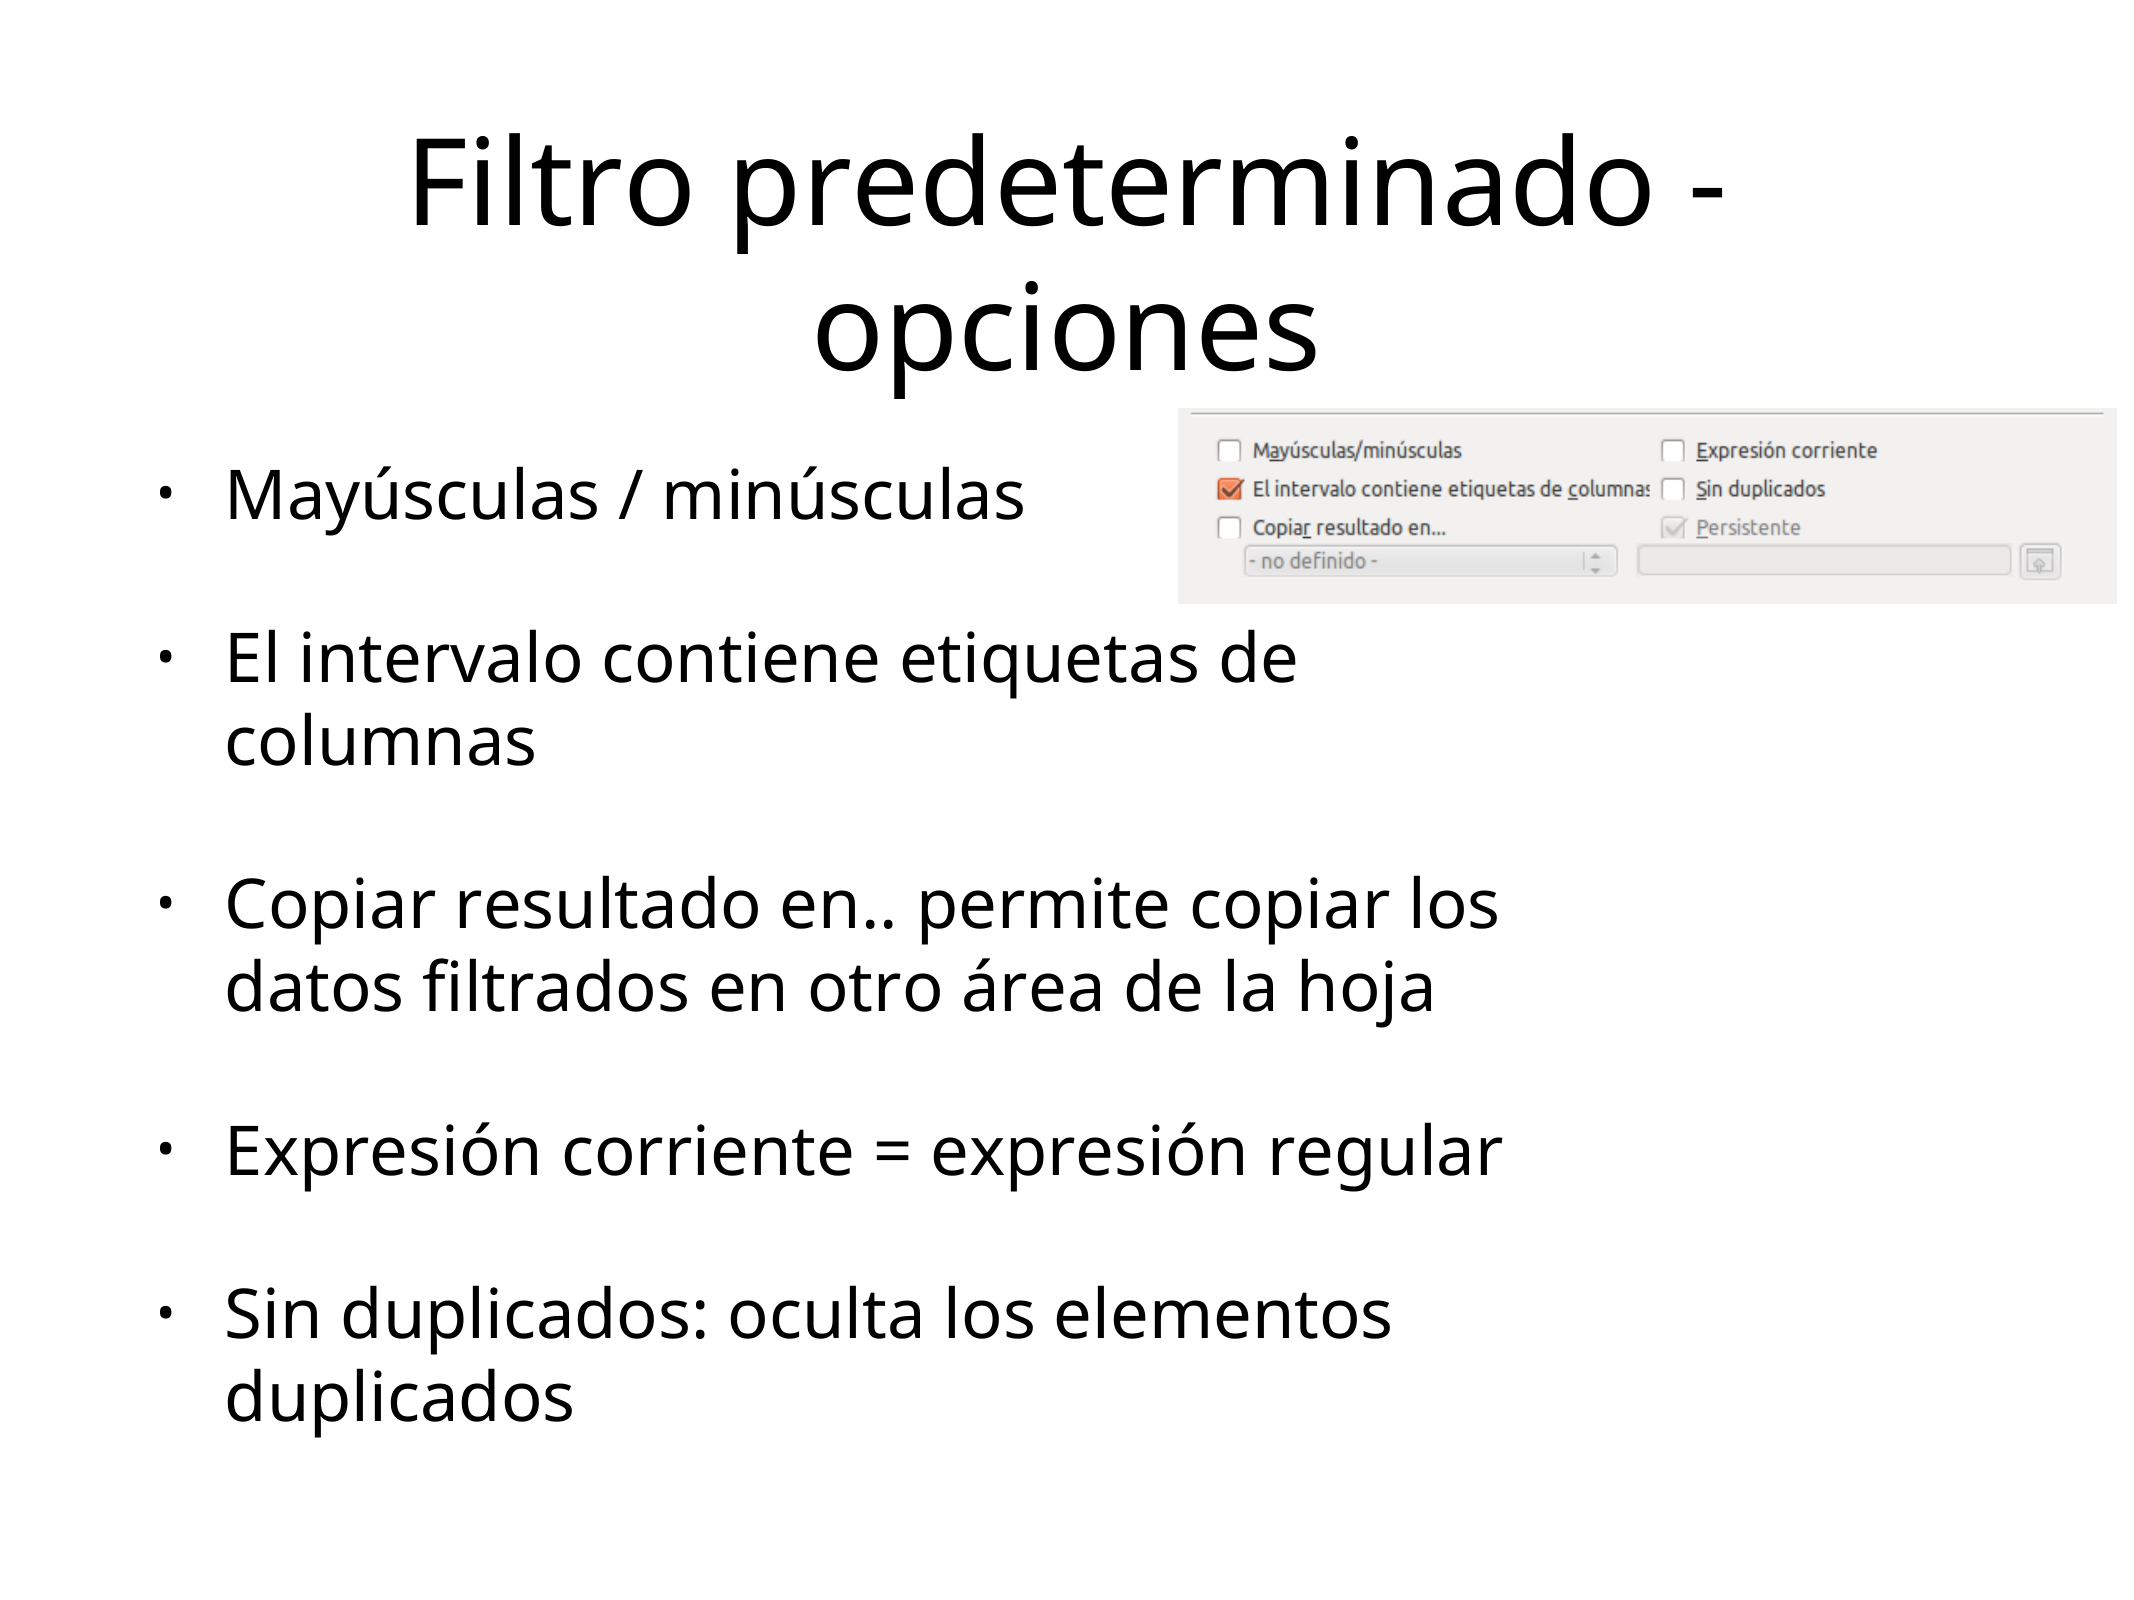

# Filtro predeterminado - opciones
Mayúsculas / minúsculas
El intervalo contiene etiquetas de columnas
Copiar resultado en.. permite copiar los datos filtrados en otro área de la hoja
Expresión corriente = expresión regular
Sin duplicados: oculta los elementos duplicados